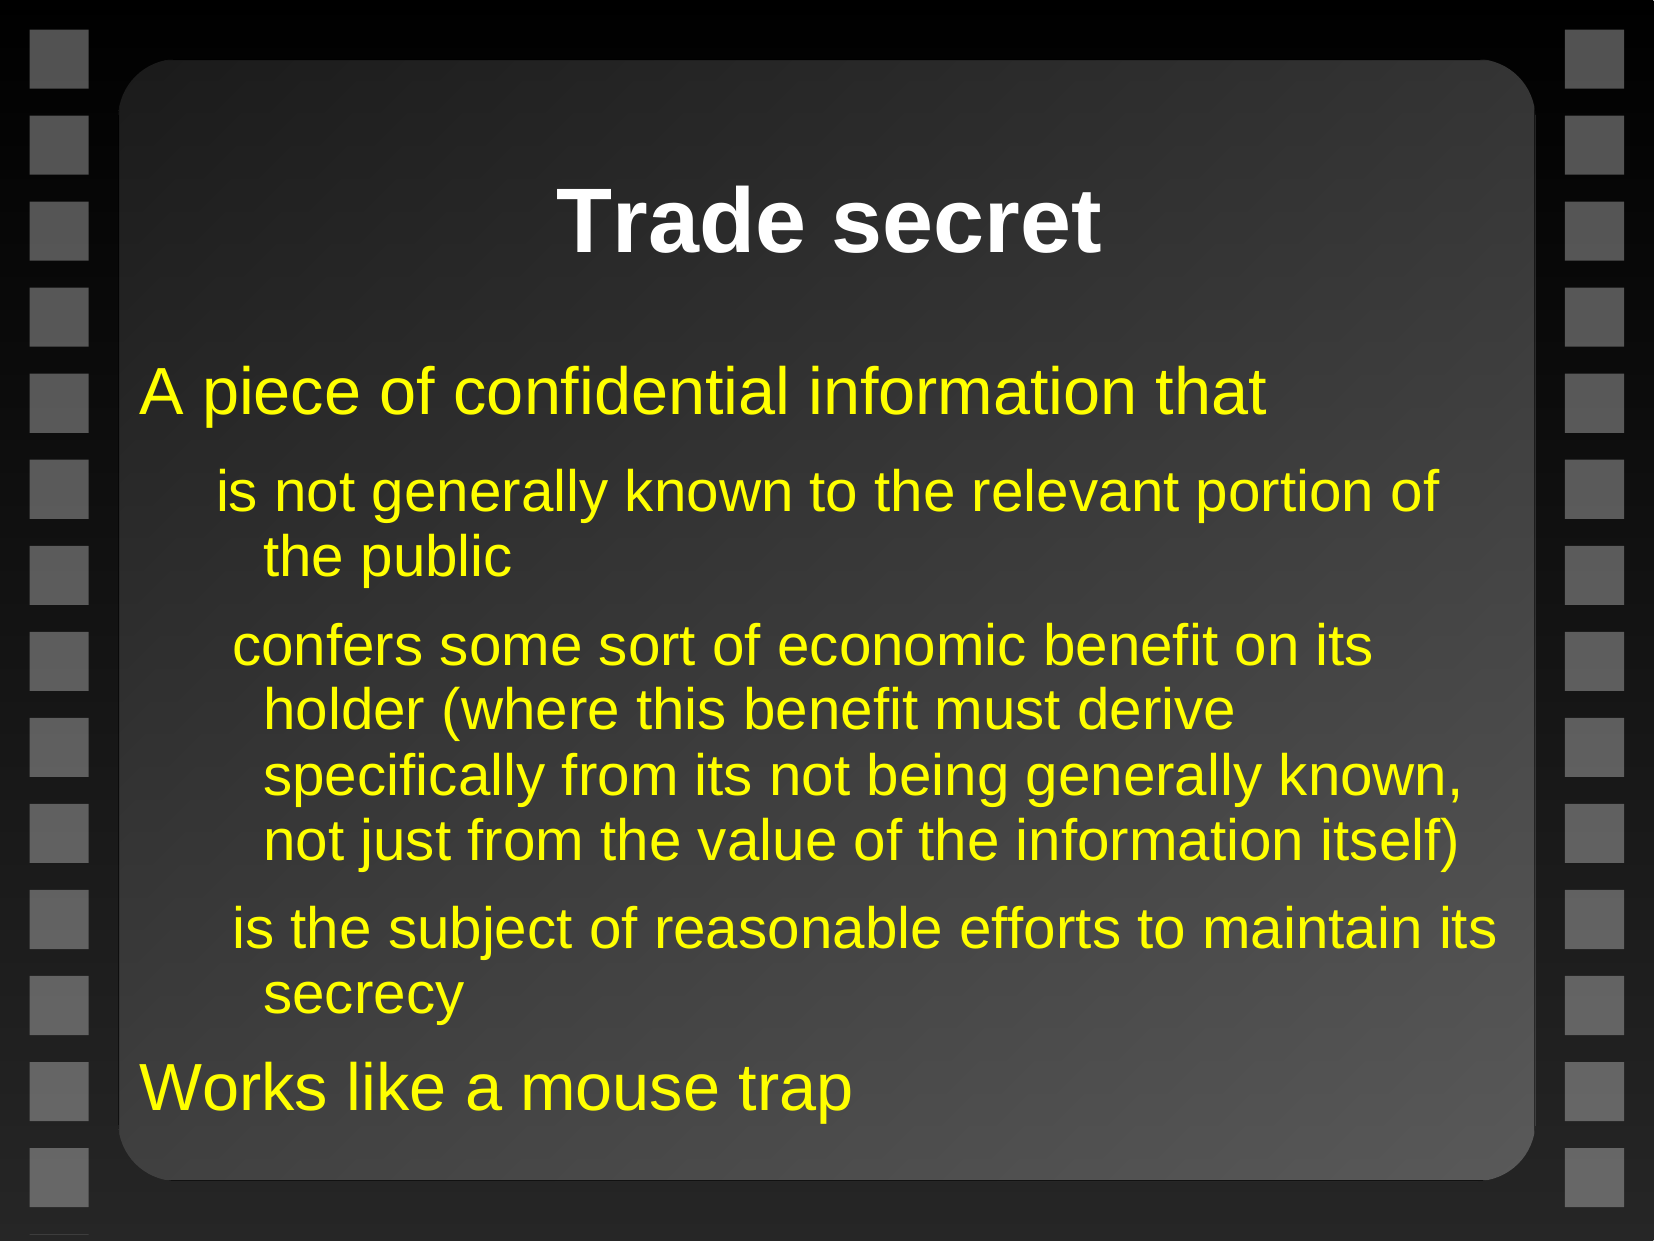

# Trade secret
A piece of confidential information that
is not generally known to the relevant portion of the public
 confers some sort of economic benefit on its holder (where this benefit must derive specifically from its not being generally known, not just from the value of the information itself)
 is the subject of reasonable efforts to maintain its secrecy
Works like a mouse trap